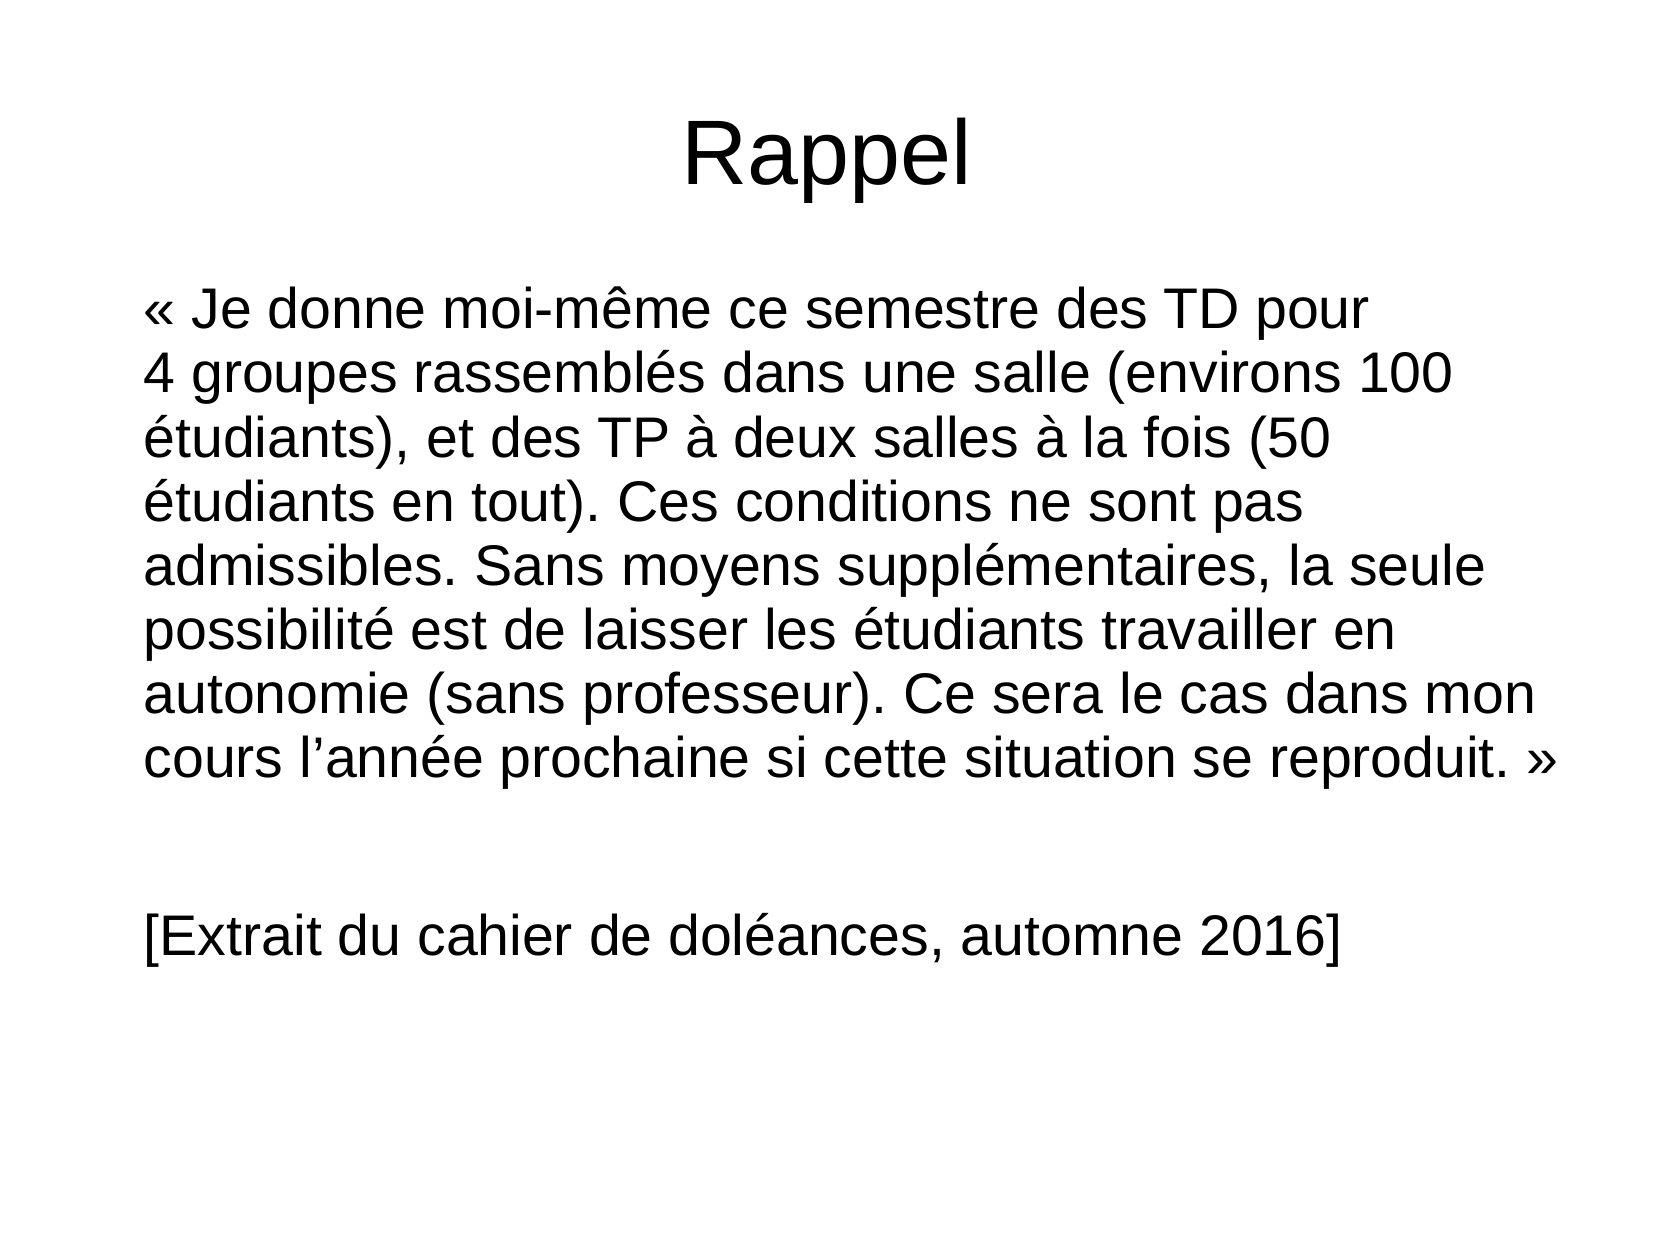

# Rappel
« Je donne moi-même ce semestre des TD pour 4 groupes rassemblés dans une salle (environs 100 étudiants), et des TP à deux salles à la fois (50 étudiants en tout). Ces conditions ne sont pas admissibles. Sans moyens supplémentaires, la seule possibilité est de laisser les étudiants travailler en autonomie (sans professeur). Ce sera le cas dans mon cours l’année prochaine si cette situation se reproduit. »
[Extrait du cahier de doléances, automne 2016]